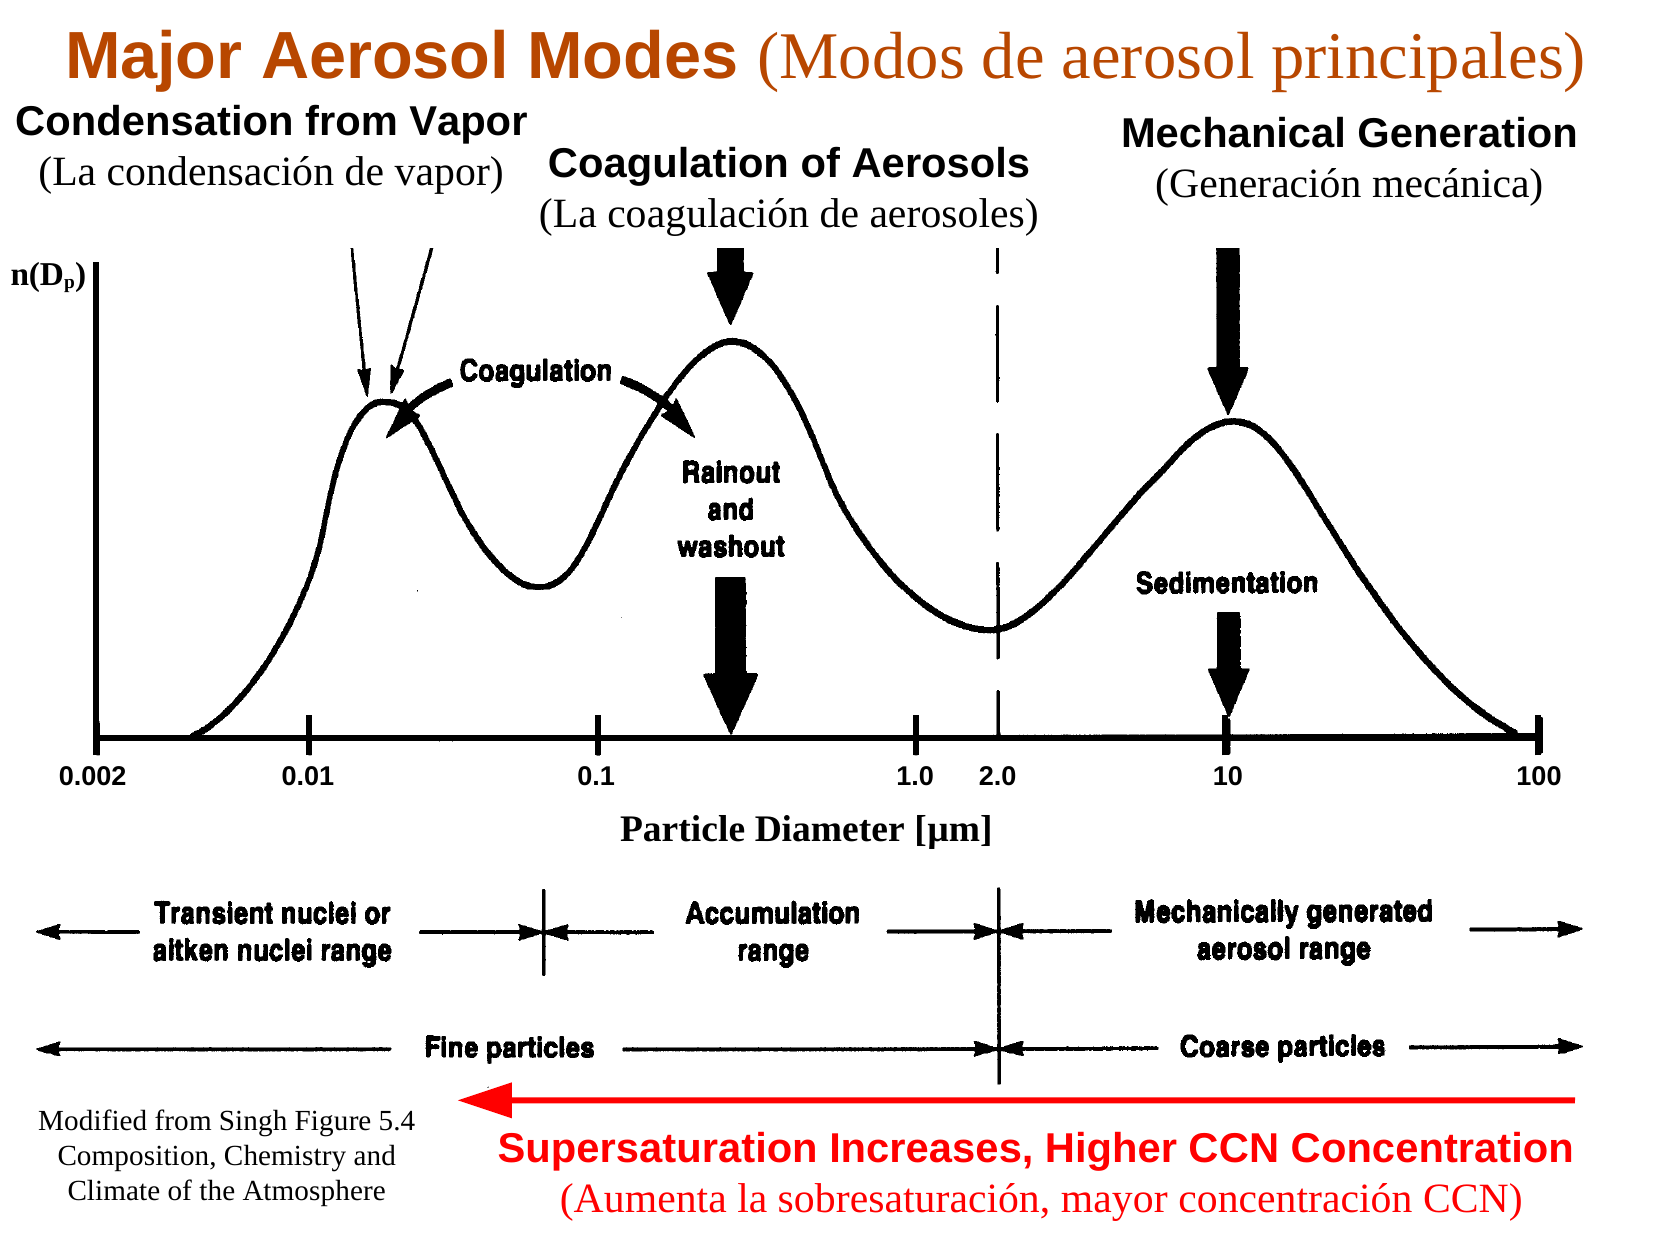

Major Aerosol Modes (Modos de aerosol principales)
Condensation from Vapor
(La condensación de vapor)
Mechanical Generation
(Generación mecánica)
Coagulation of Aerosols
(La coagulación de aerosoles)
n(Dp)
0.002
0.01
0.1
1.0
2.0
10
100
Particle Diameter [µm]
Modified from Singh Figure 5.4
 Composition, Chemistry and
Climate of the Atmosphere
Supersaturation Increases, Higher CCN Concentration
(Aumenta la sobresaturación, mayor concentración CCN)